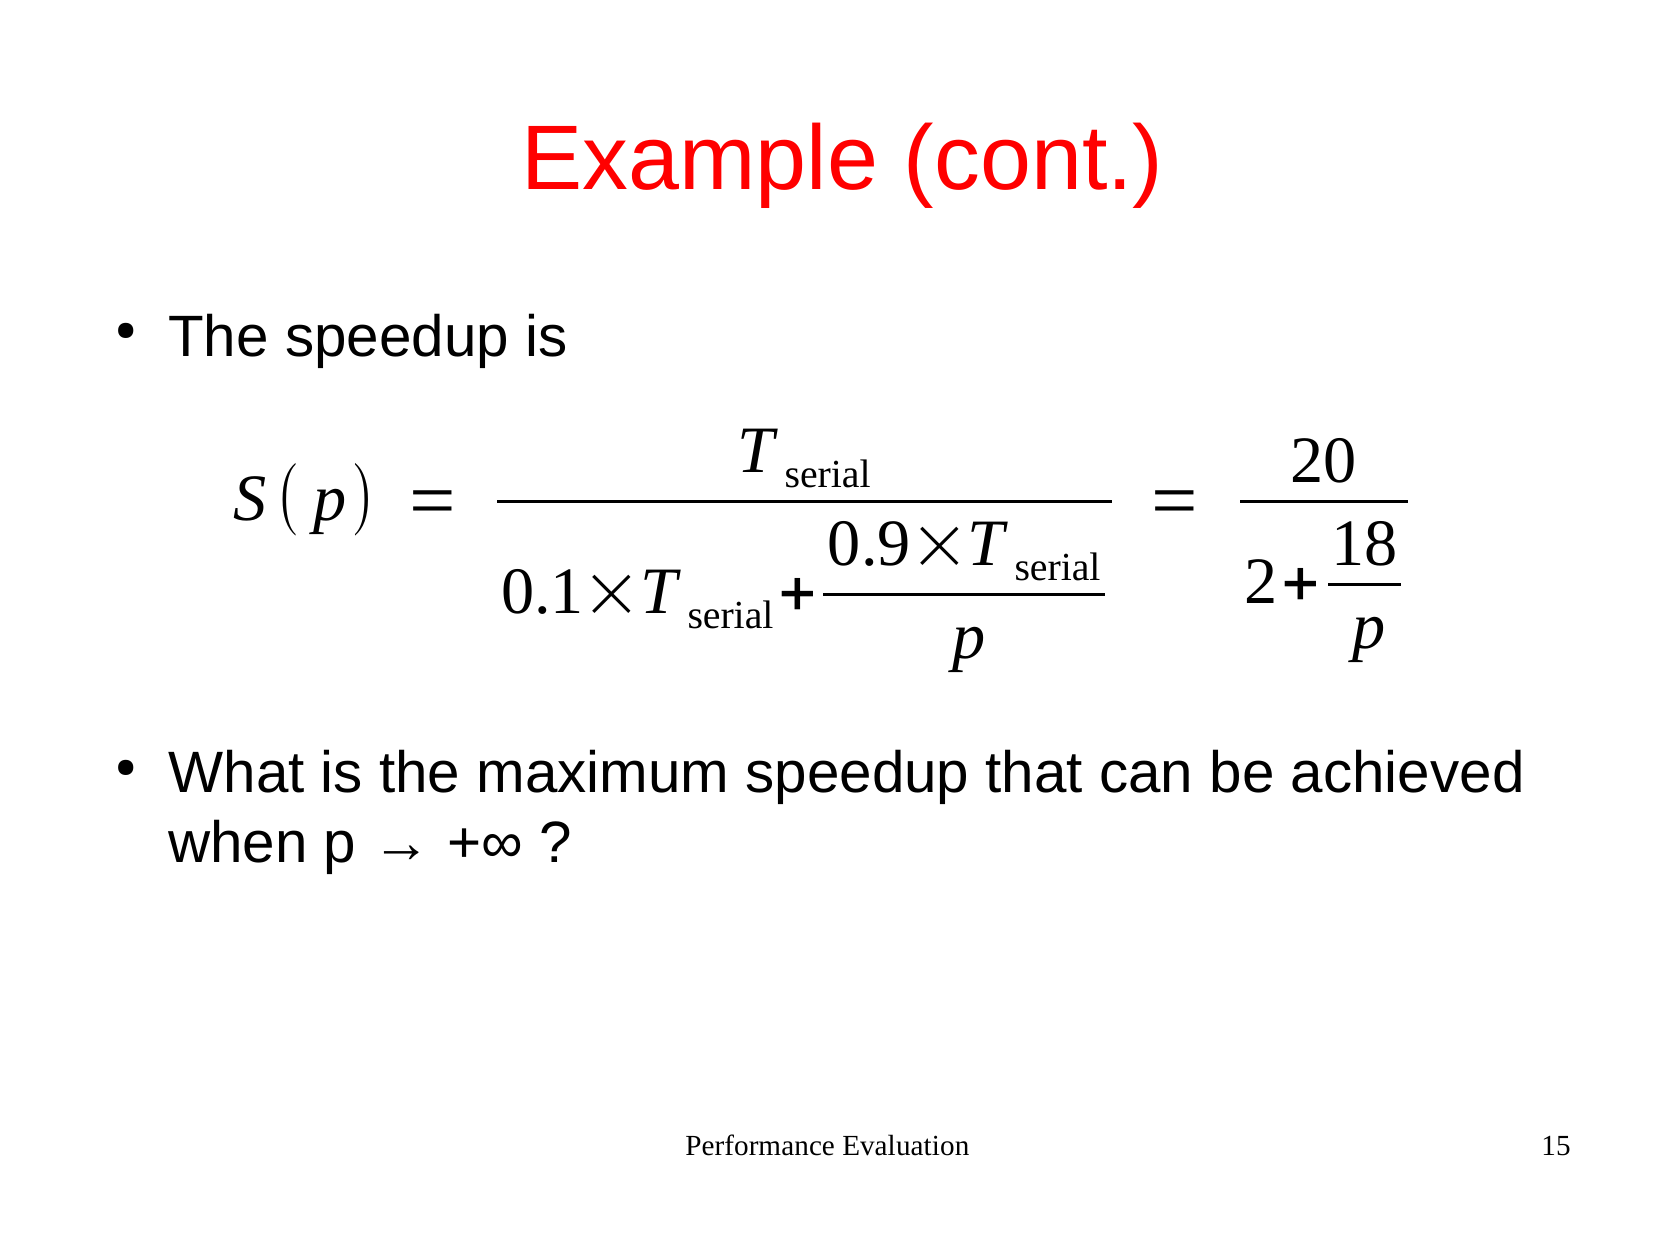

# Example (cont.)
The speedup is
What is the maximum speedup that can be achieved when p → +∞ ?
Performance Evaluation
15